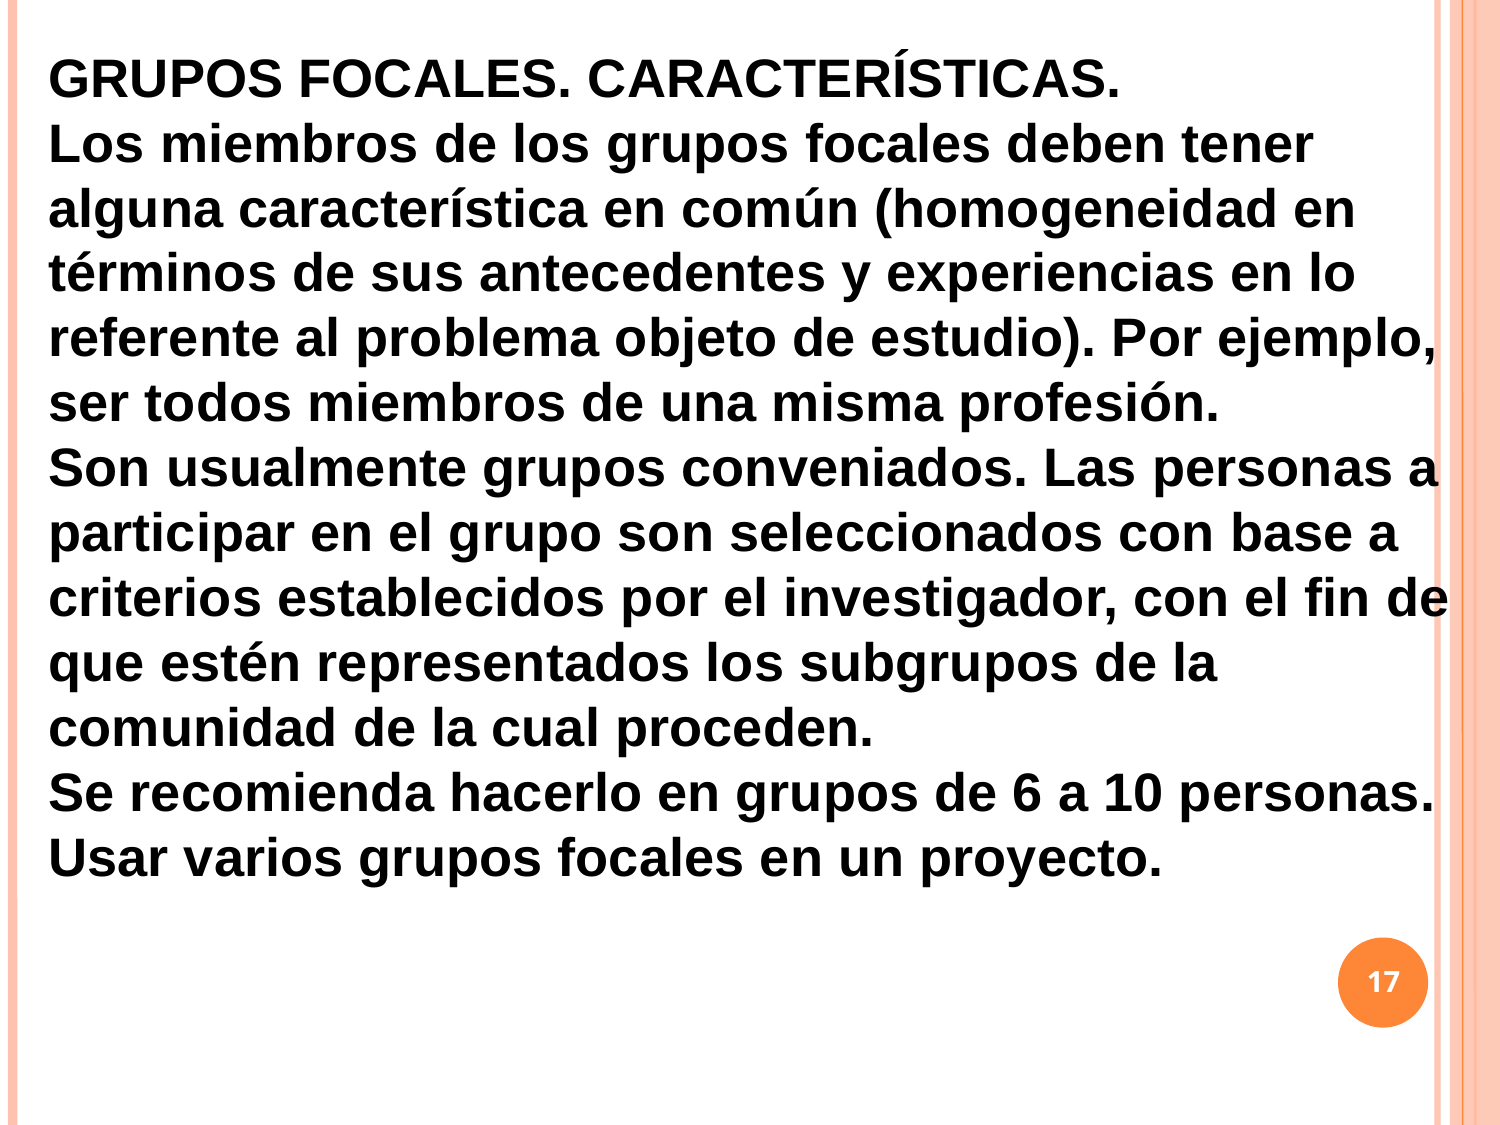

# GRUPOS FOCALES. CARACTERÍSTICAS. Los miembros de los grupos focales deben tener alguna característica en común (homogeneidad en términos de sus antecedentes y experiencias en lo referente al problema objeto de estudio). Por ejemplo, ser todos miembros de una misma profesión. Son usualmente grupos conveniados. Las personas a participar en el grupo son seleccionados con base a criterios establecidos por el investigador, con el fin de que estén representados los subgrupos de la comunidad de la cual proceden. Se recomienda hacerlo en grupos de 6 a 10 personas. Usar varios grupos focales en un proyecto.